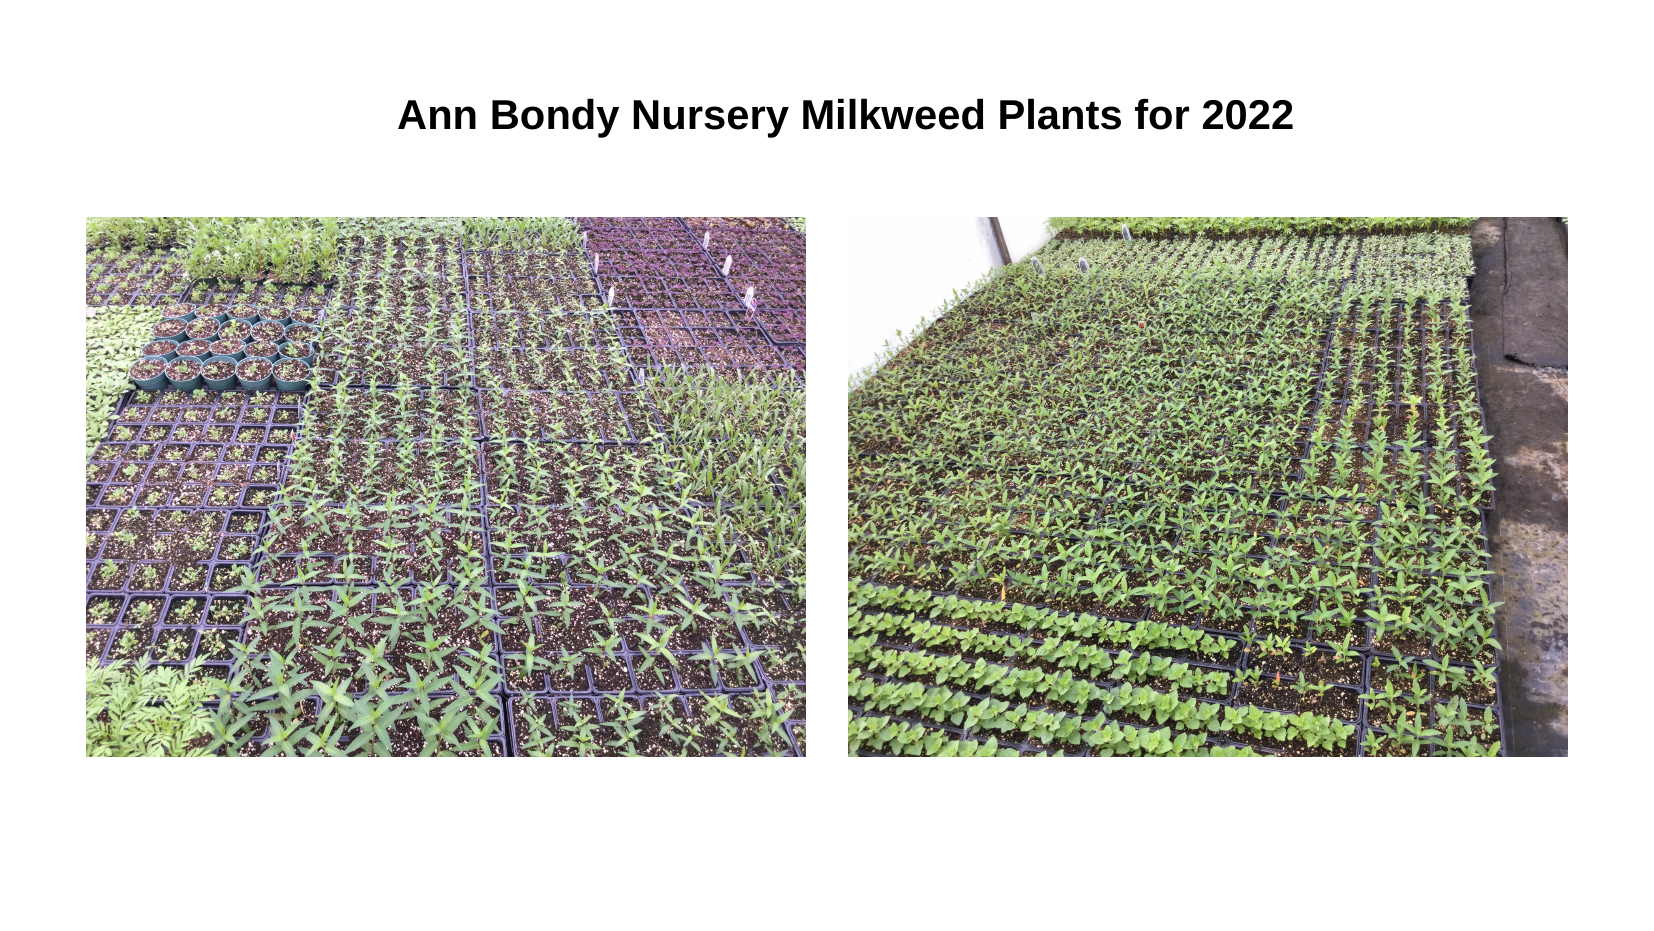

# Ann Bondy Nursery Milkweed Plants for 2022